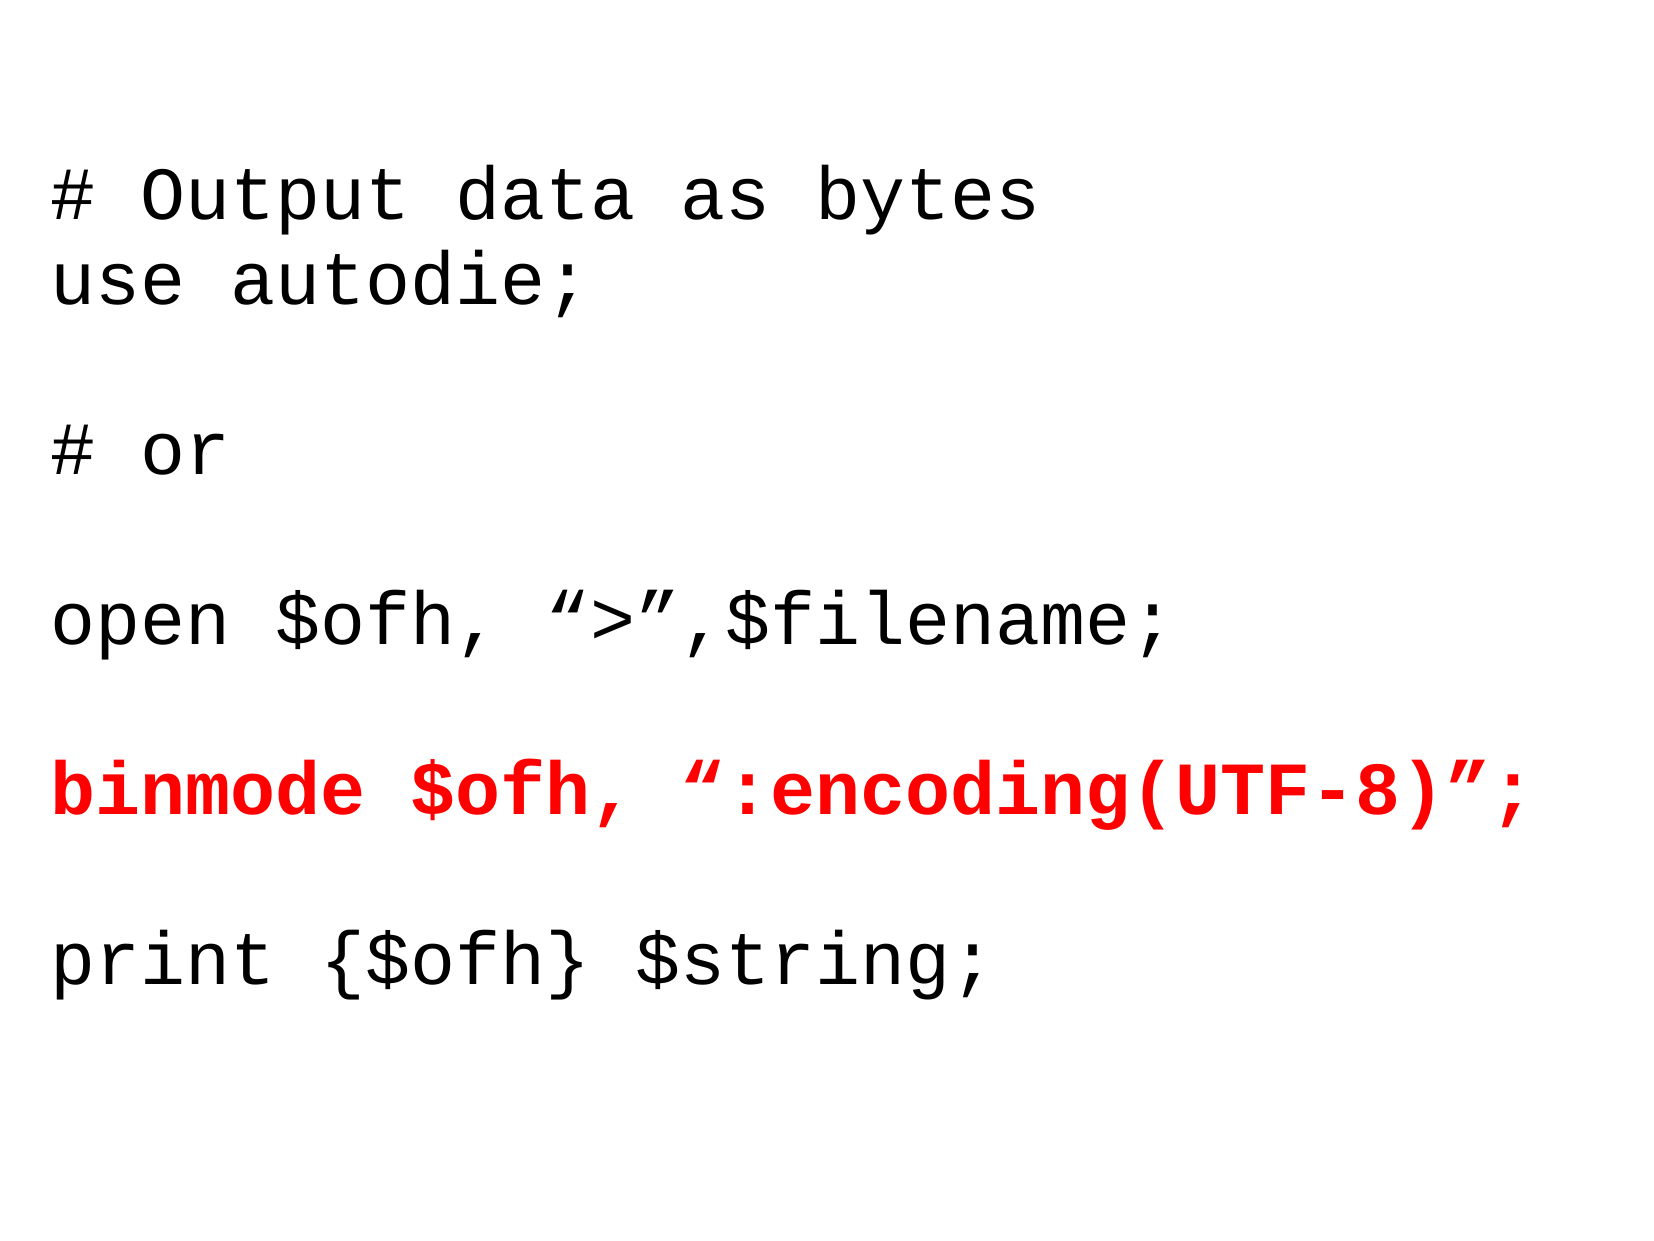

# # Output data as bytes use autodie; # or open $ofh, “>”,$filename; binmode $ofh, “:encoding(UTF-8)”; print {$ofh} $string;